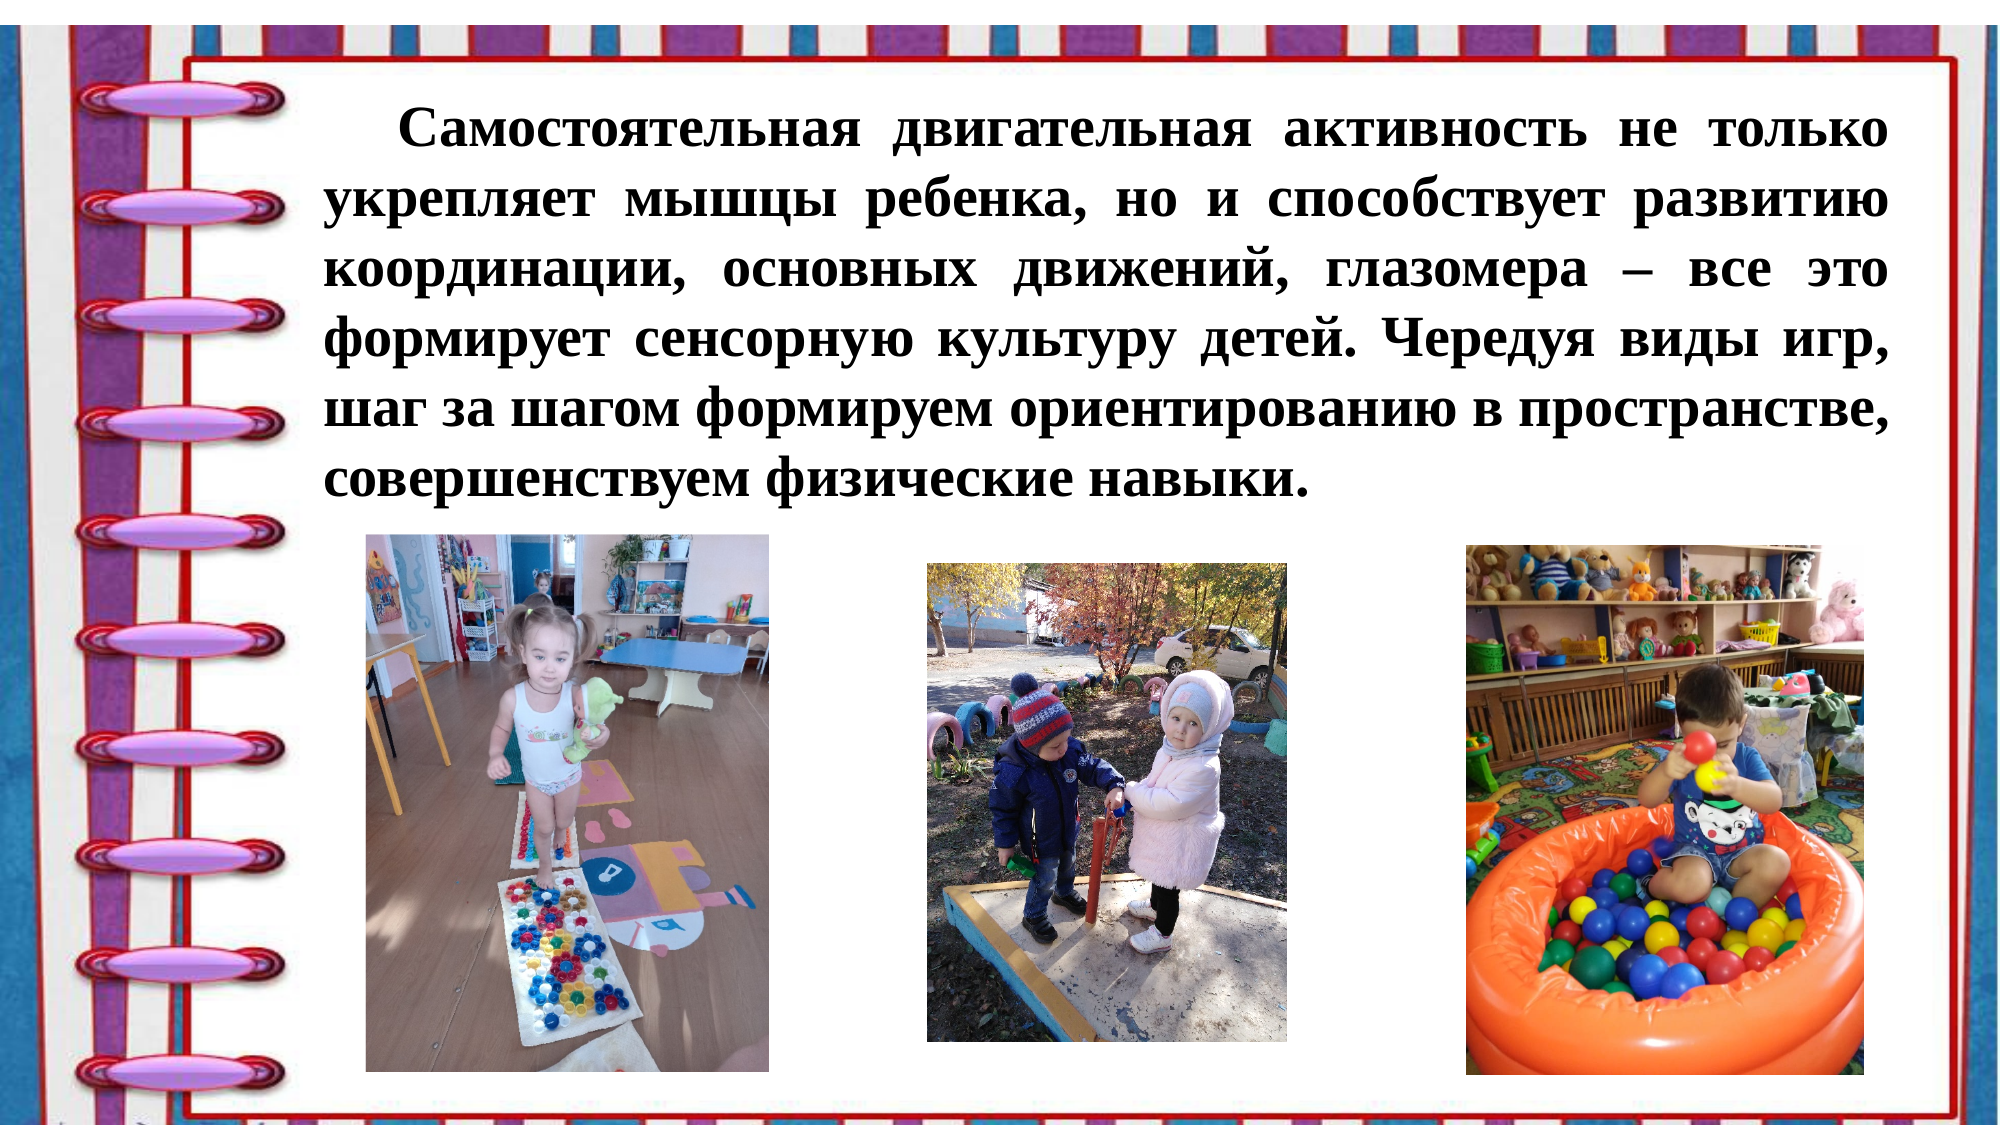

Самостоятельная двигательная активность не только укрепляет мышцы ребенка, но и способствует развитию координации, основных движений, глазомера – все это формирует сенсорную культуру детей. Чередуя виды игр, шаг за шагом формируем ориентированию в пространстве, совершенствуем физические навыки.